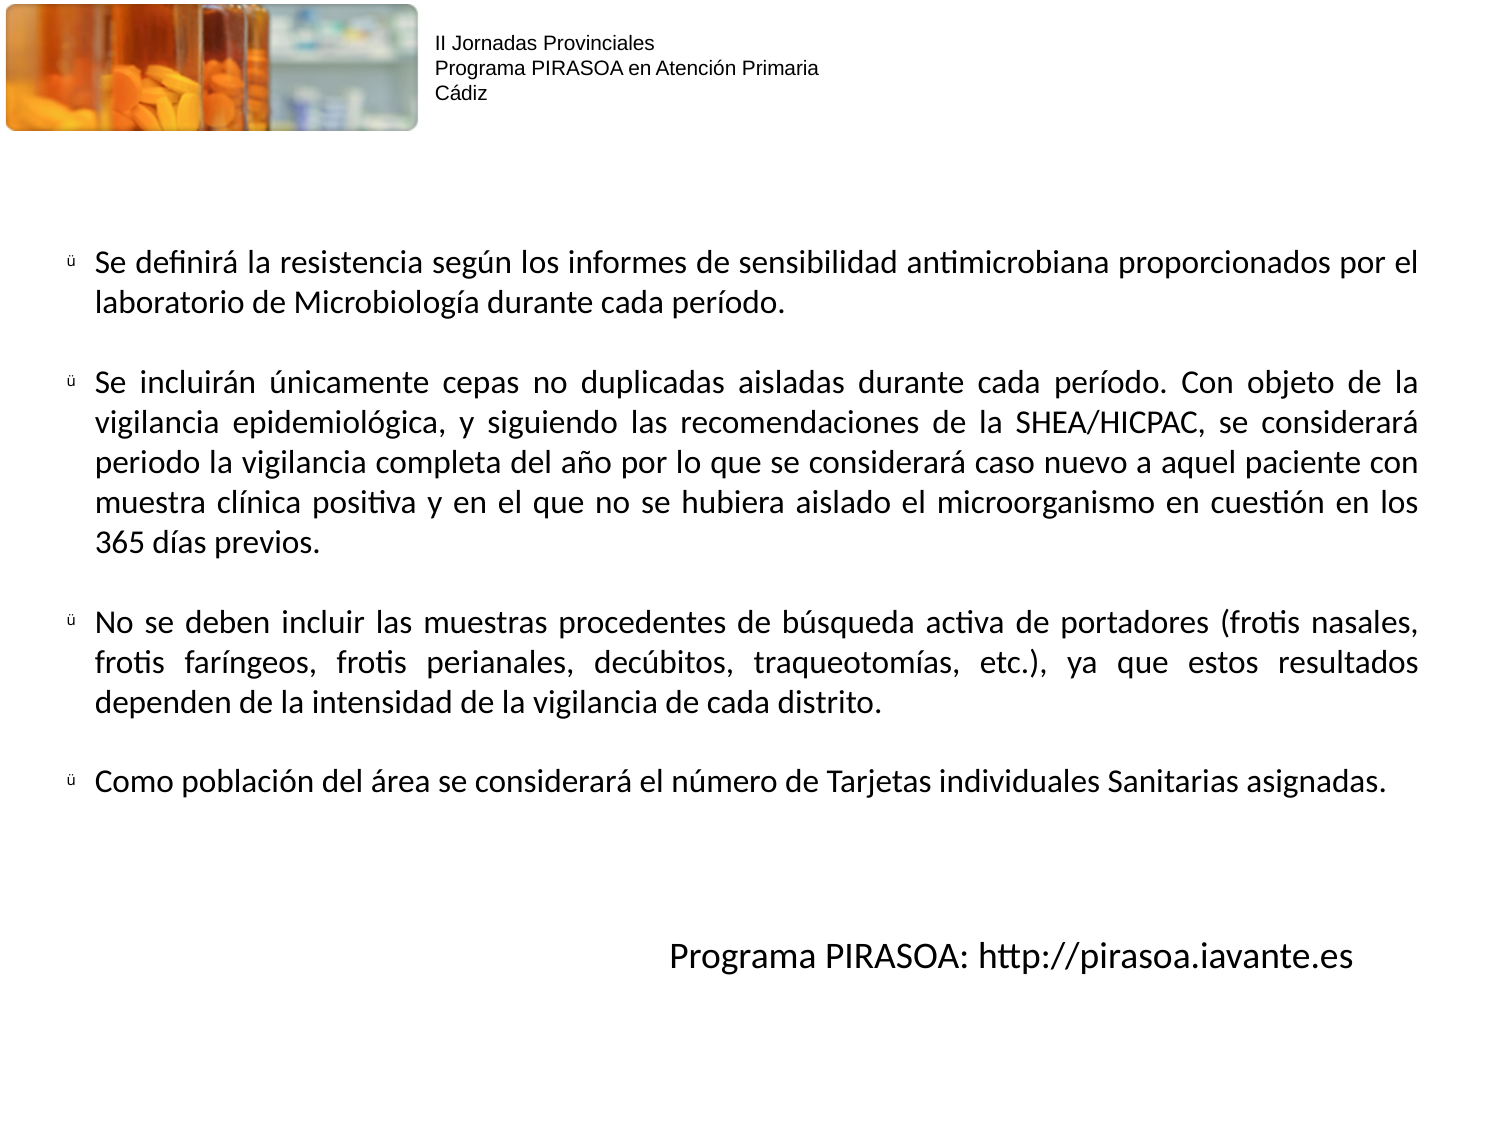

II Jornadas Provinciales
Programa PIRASOA en Atención Primaria Cádiz
Se definirá la resistencia según los informes de sensibilidad antimicrobiana proporcionados por el laboratorio de Microbiología durante cada período.
Se incluirán únicamente cepas no duplicadas aisladas durante cada período. Con objeto de la vigilancia epidemiológica, y siguiendo las recomendaciones de la SHEA/HICPAC, se considerará periodo la vigilancia completa del año por lo que se considerará caso nuevo a aquel paciente con muestra clínica positiva y en el que no se hubiera aislado el microorganismo en cuestión en los 365 días previos.
No se deben incluir las muestras procedentes de búsqueda activa de portadores (frotis nasales, frotis faríngeos, frotis perianales, decúbitos, traqueotomías, etc.), ya que estos resultados dependen de la intensidad de la vigilancia de cada distrito.
Como población del área se considerará el número de Tarjetas individuales Sanitarias asignadas.
Programa PIRASOA: http://pirasoa.iavante.es